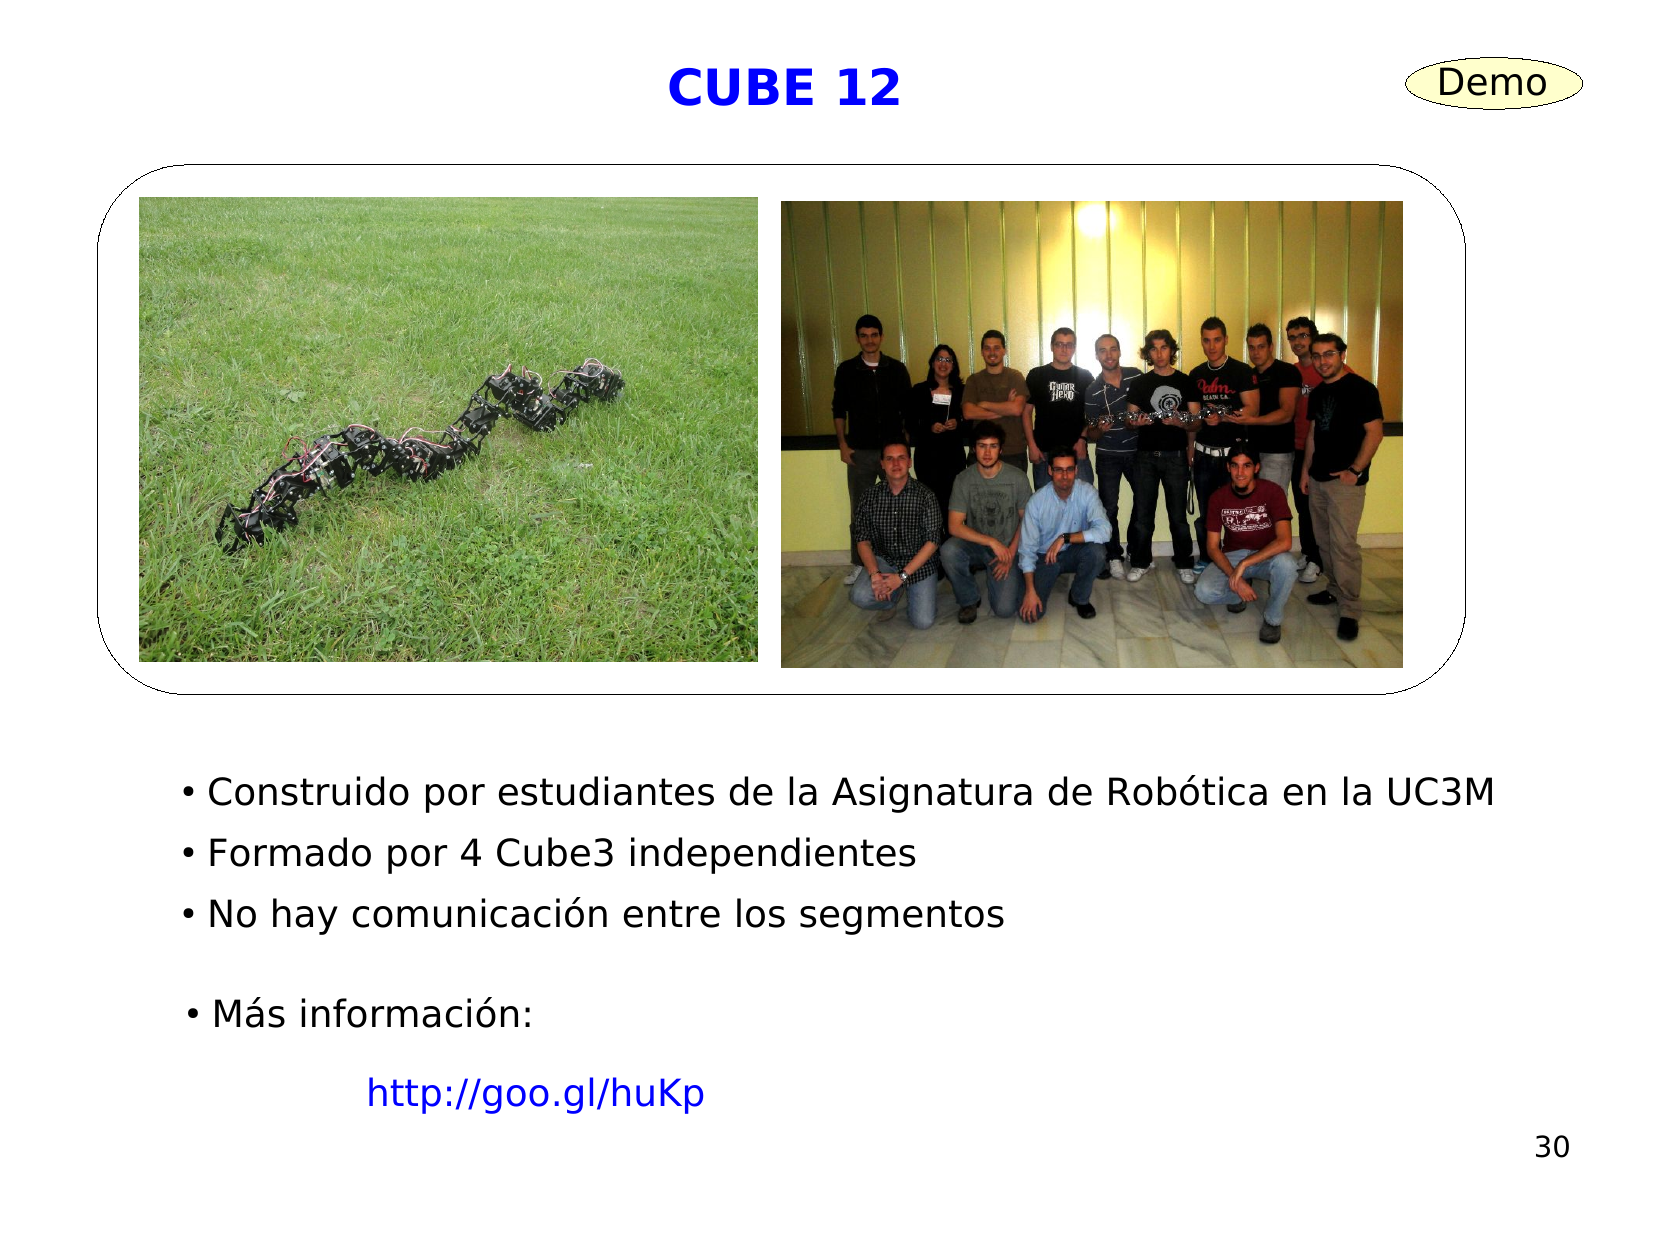

CUBE 12
Demo
 Construido por estudiantes de la Asignatura de Robótica en la UC3M
 Formado por 4 Cube3 independientes
 No hay comunicación entre los segmentos
 Más información:
http://goo.gl/huKp
30